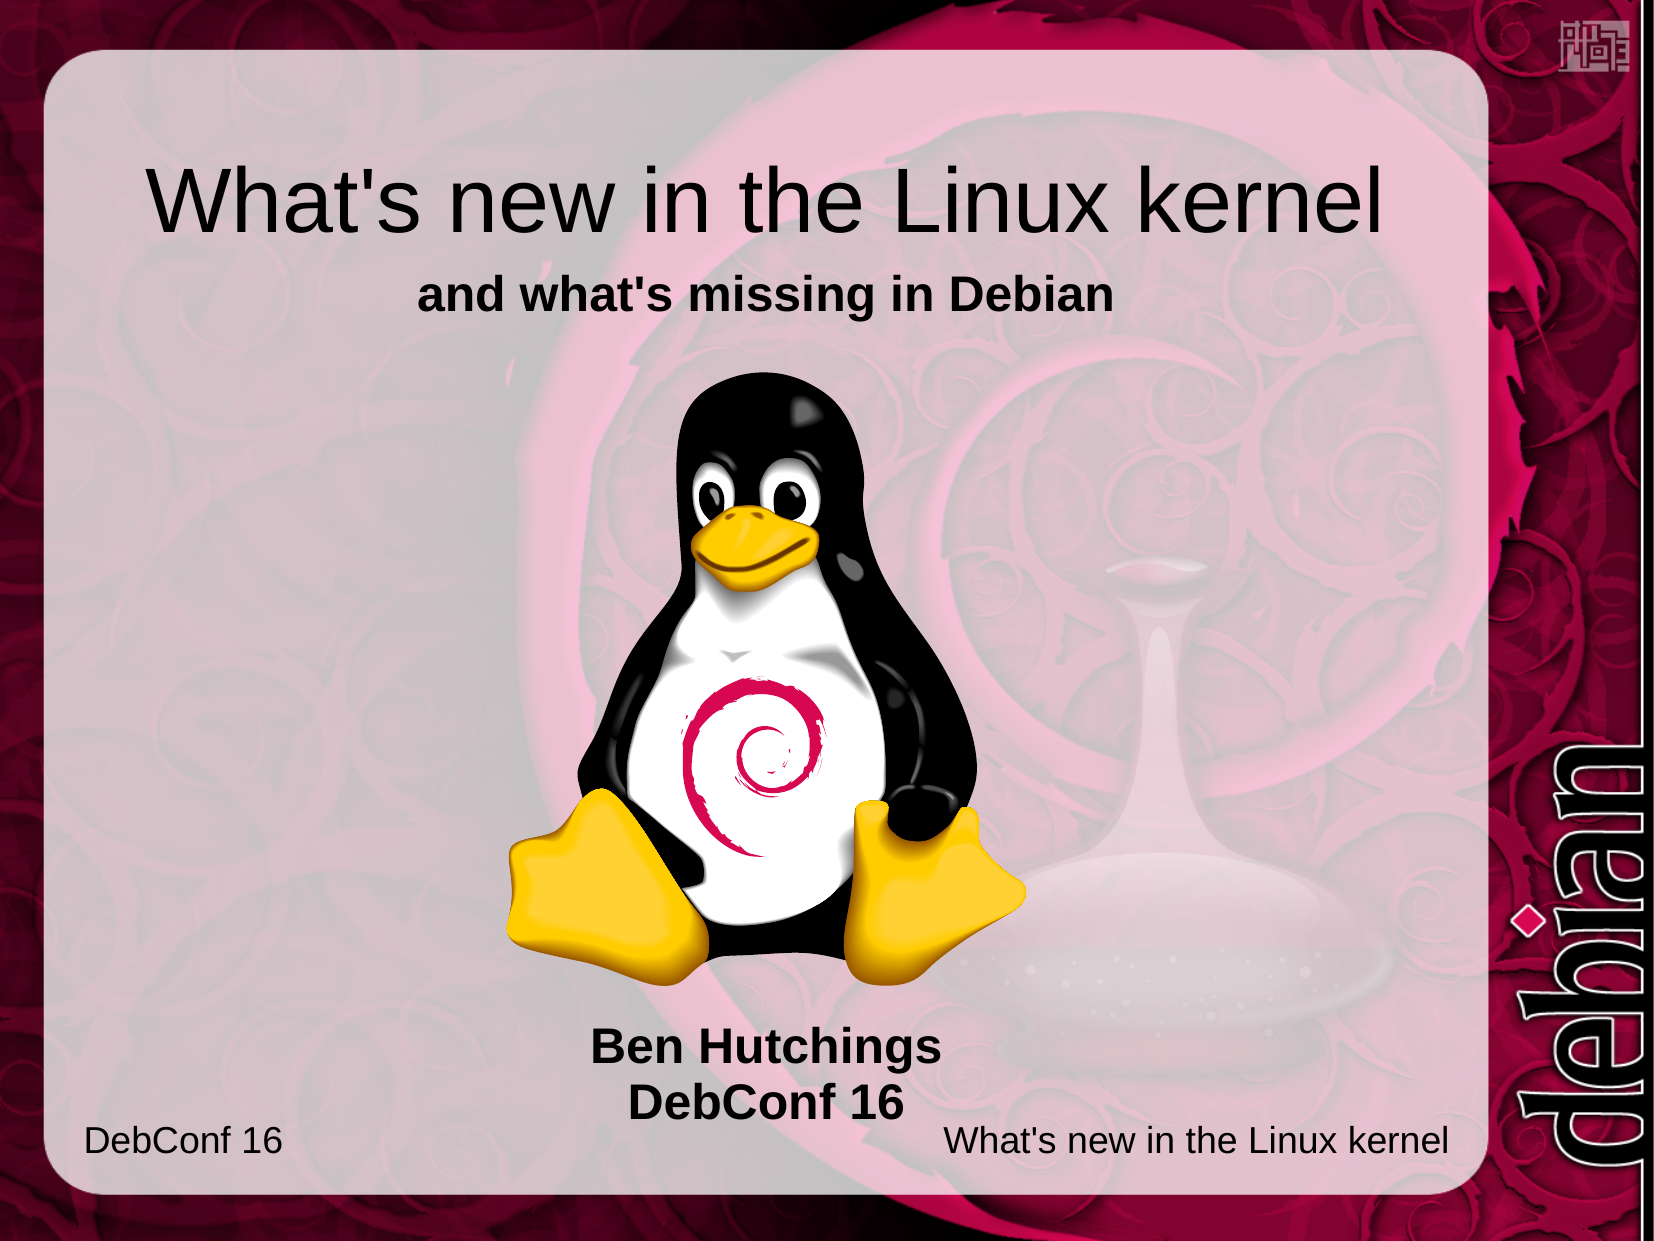

# What's new in the Linux kernel
and what's missing in Debian
Ben Hutchings
DebConf 16